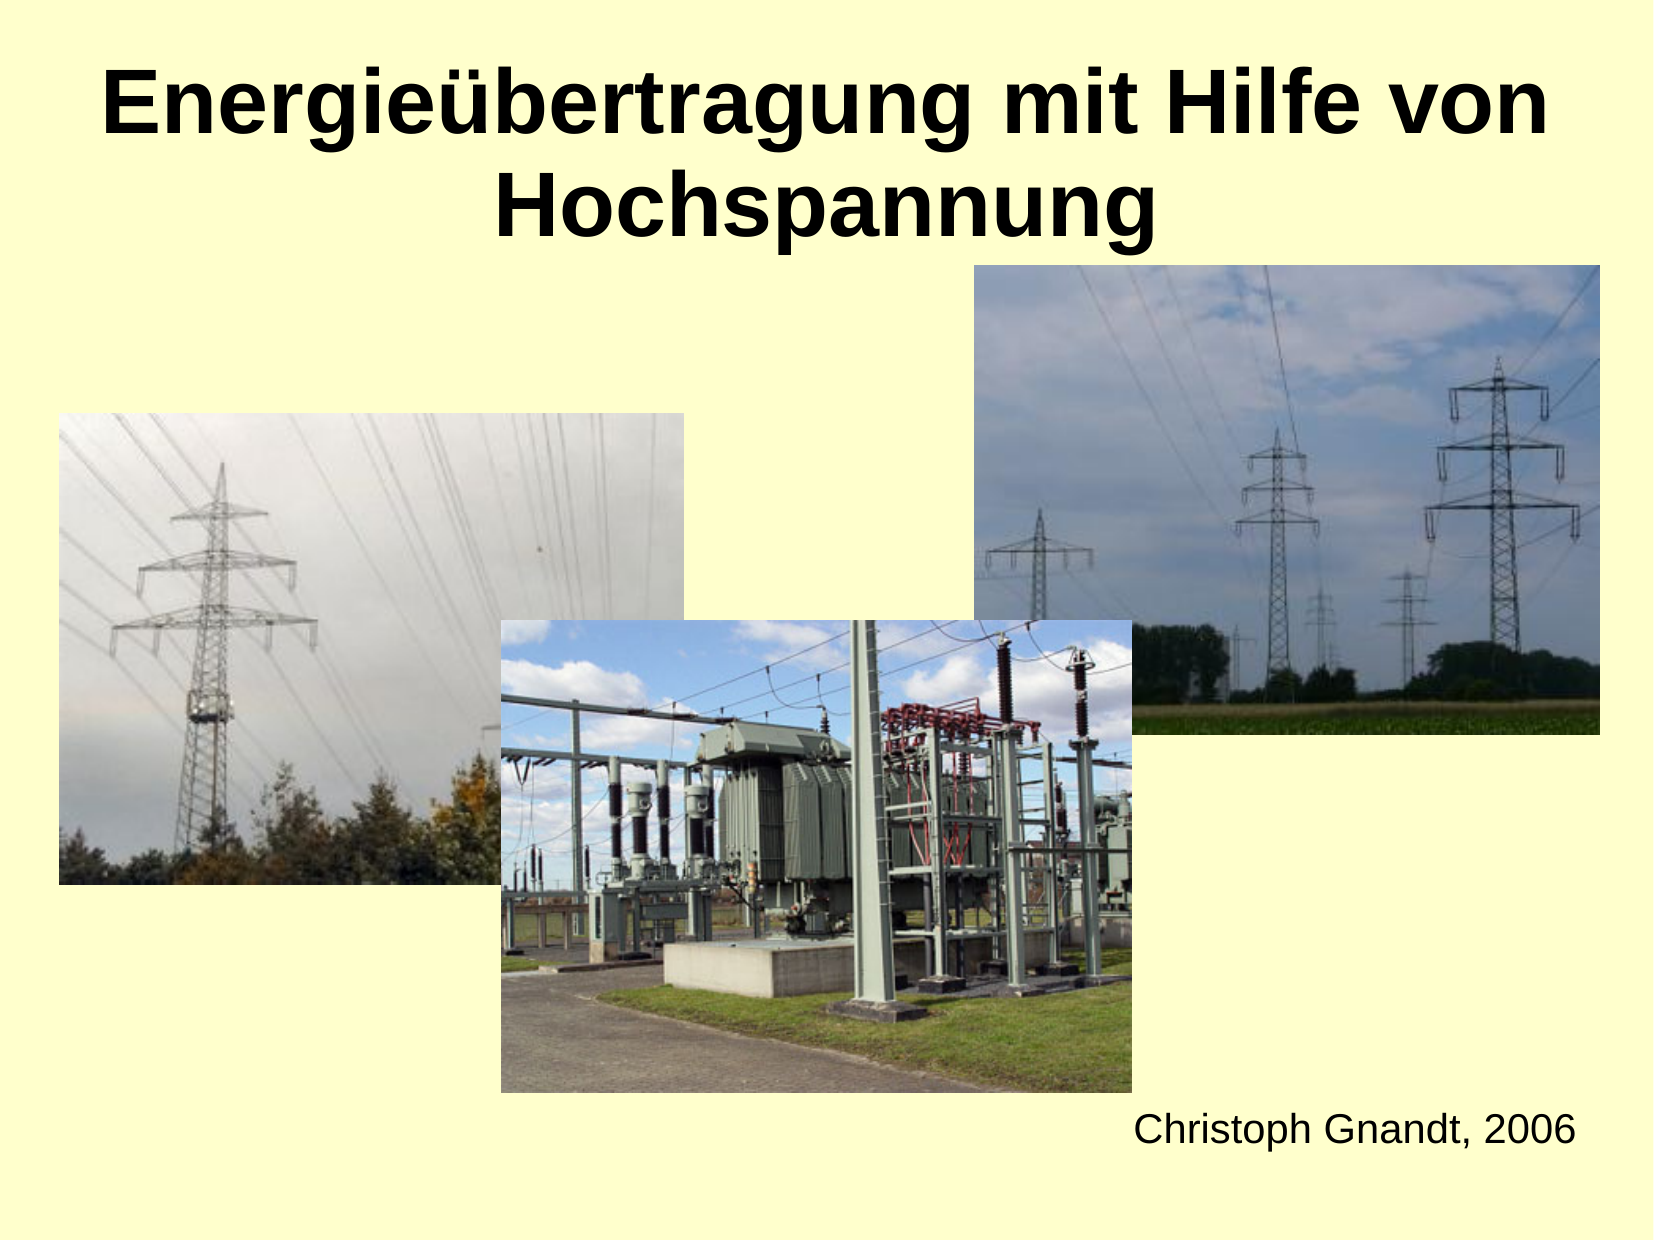

# Energieübertragung mit Hilfe von Hochspannung
Christoph Gnandt, 2006